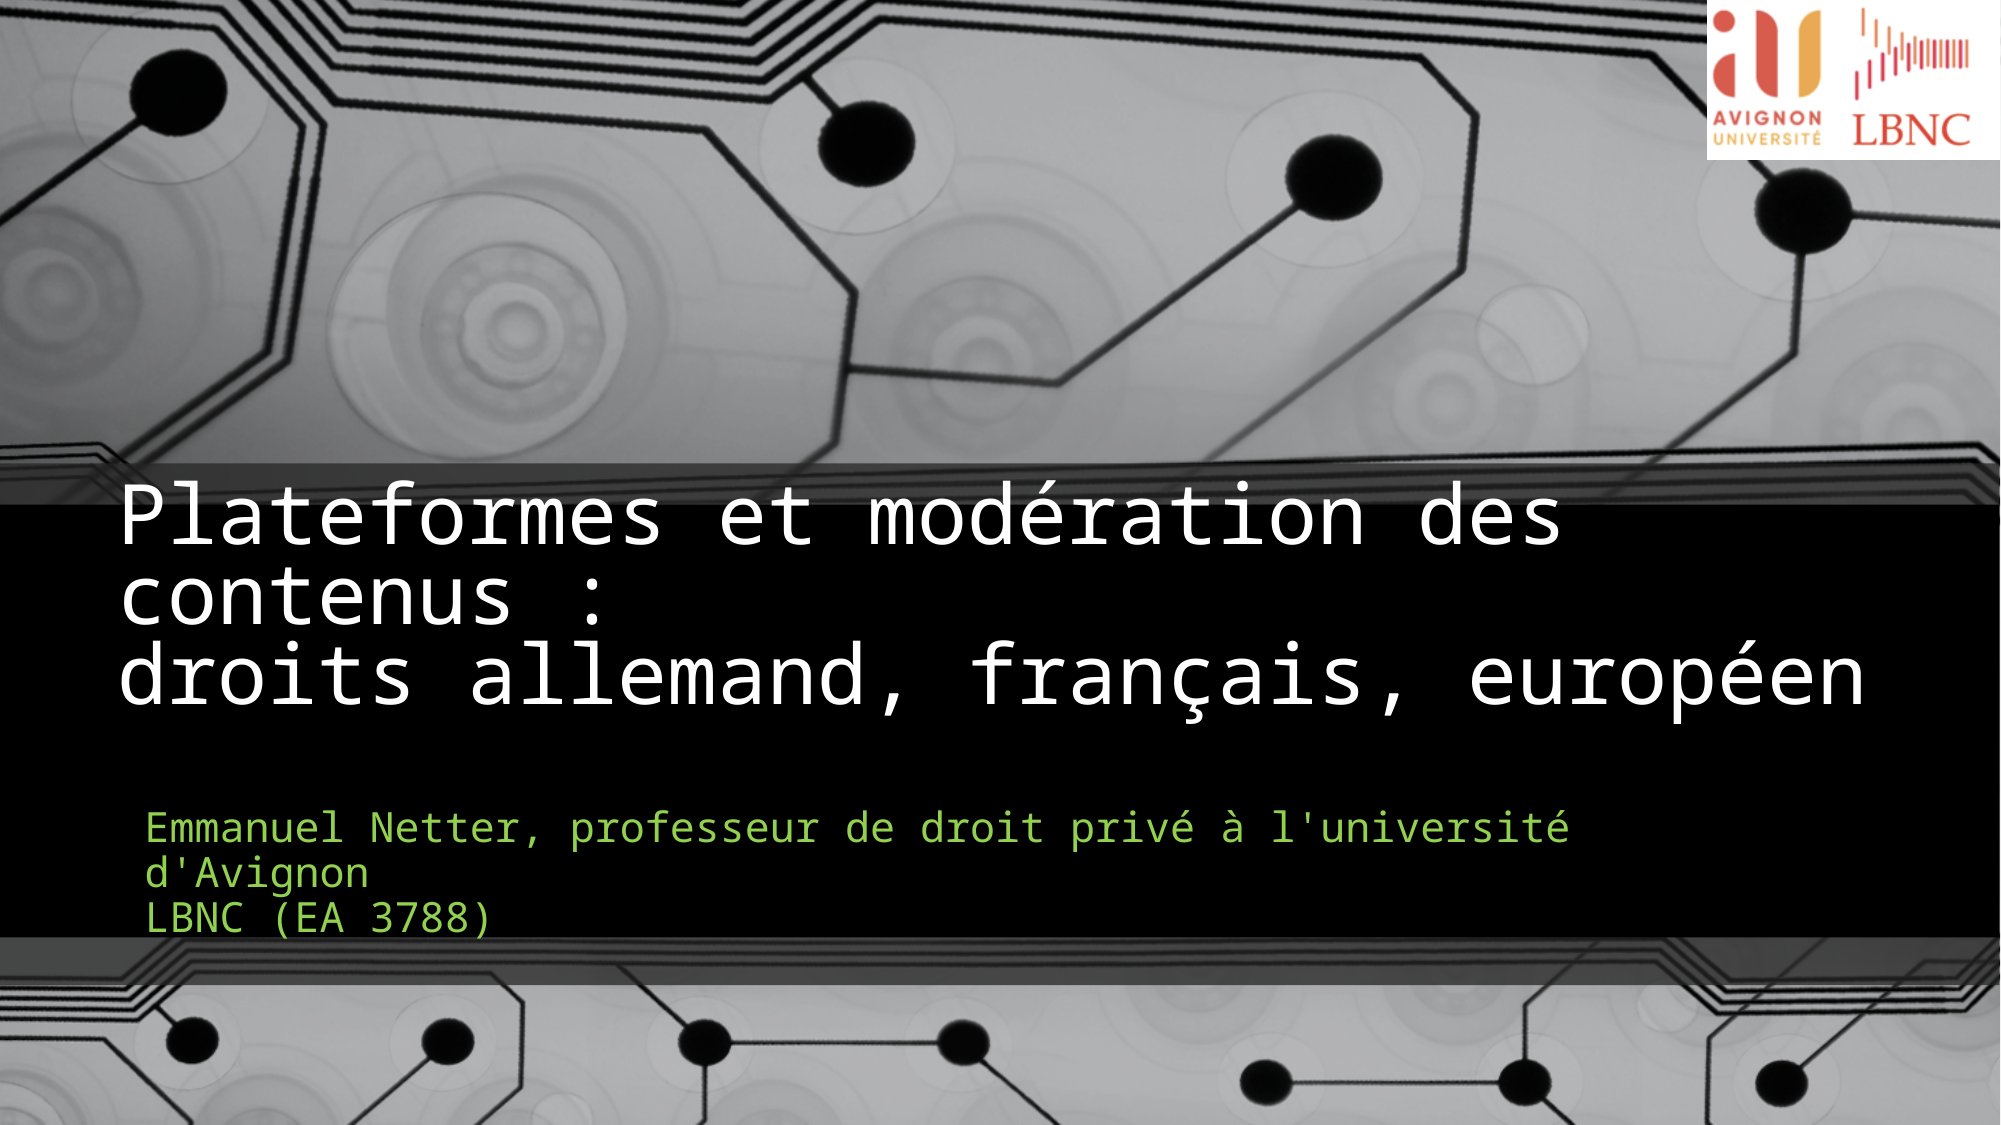

# Plateformes et modération des contenus : droits allemand, français, européen
Emmanuel Netter, professeur de droit privé à l'université d'Avignon
LBNC (EA 3788)